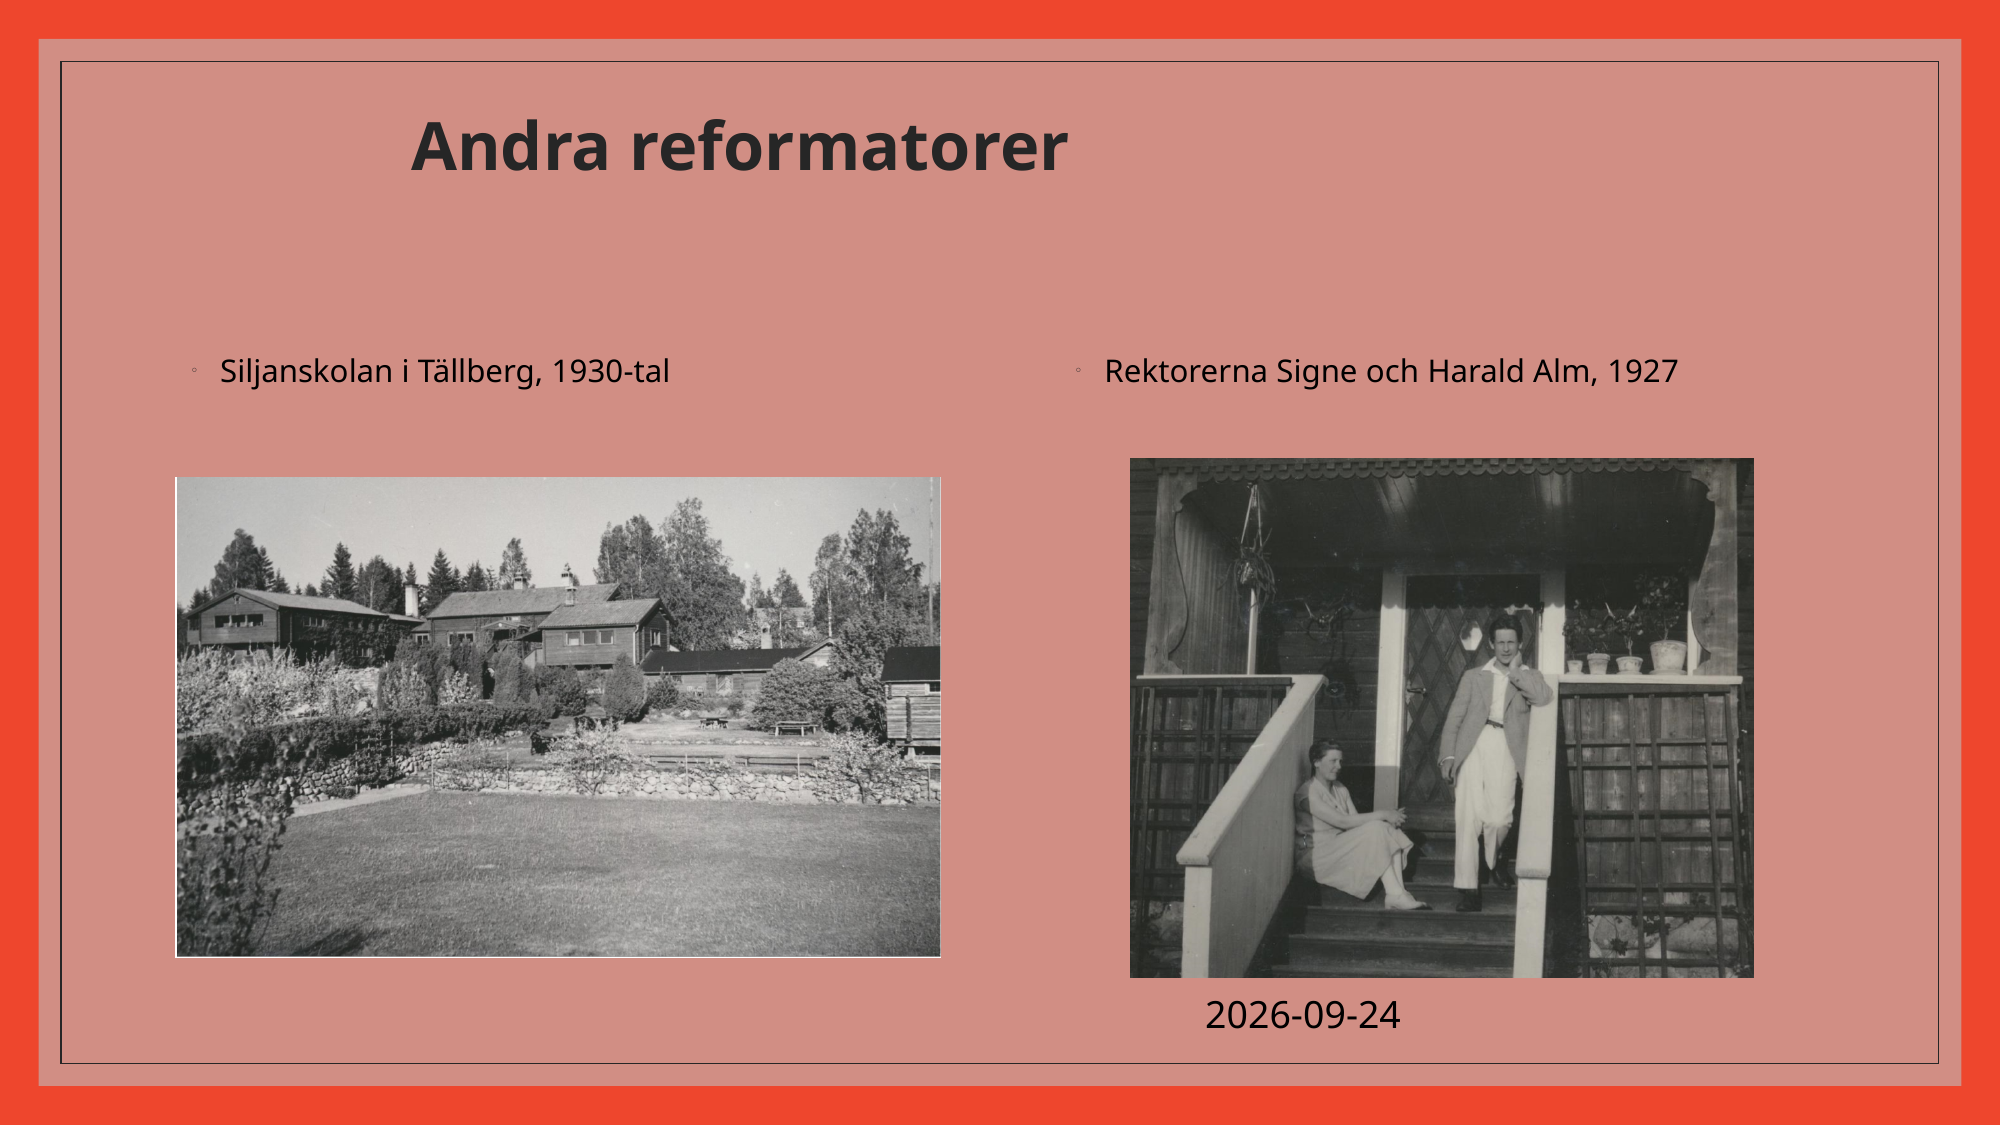

# Andra reformatorer
Siljanskolan i Tällberg, 1930-tal
Rektorerna Signe och Harald Alm, 1927